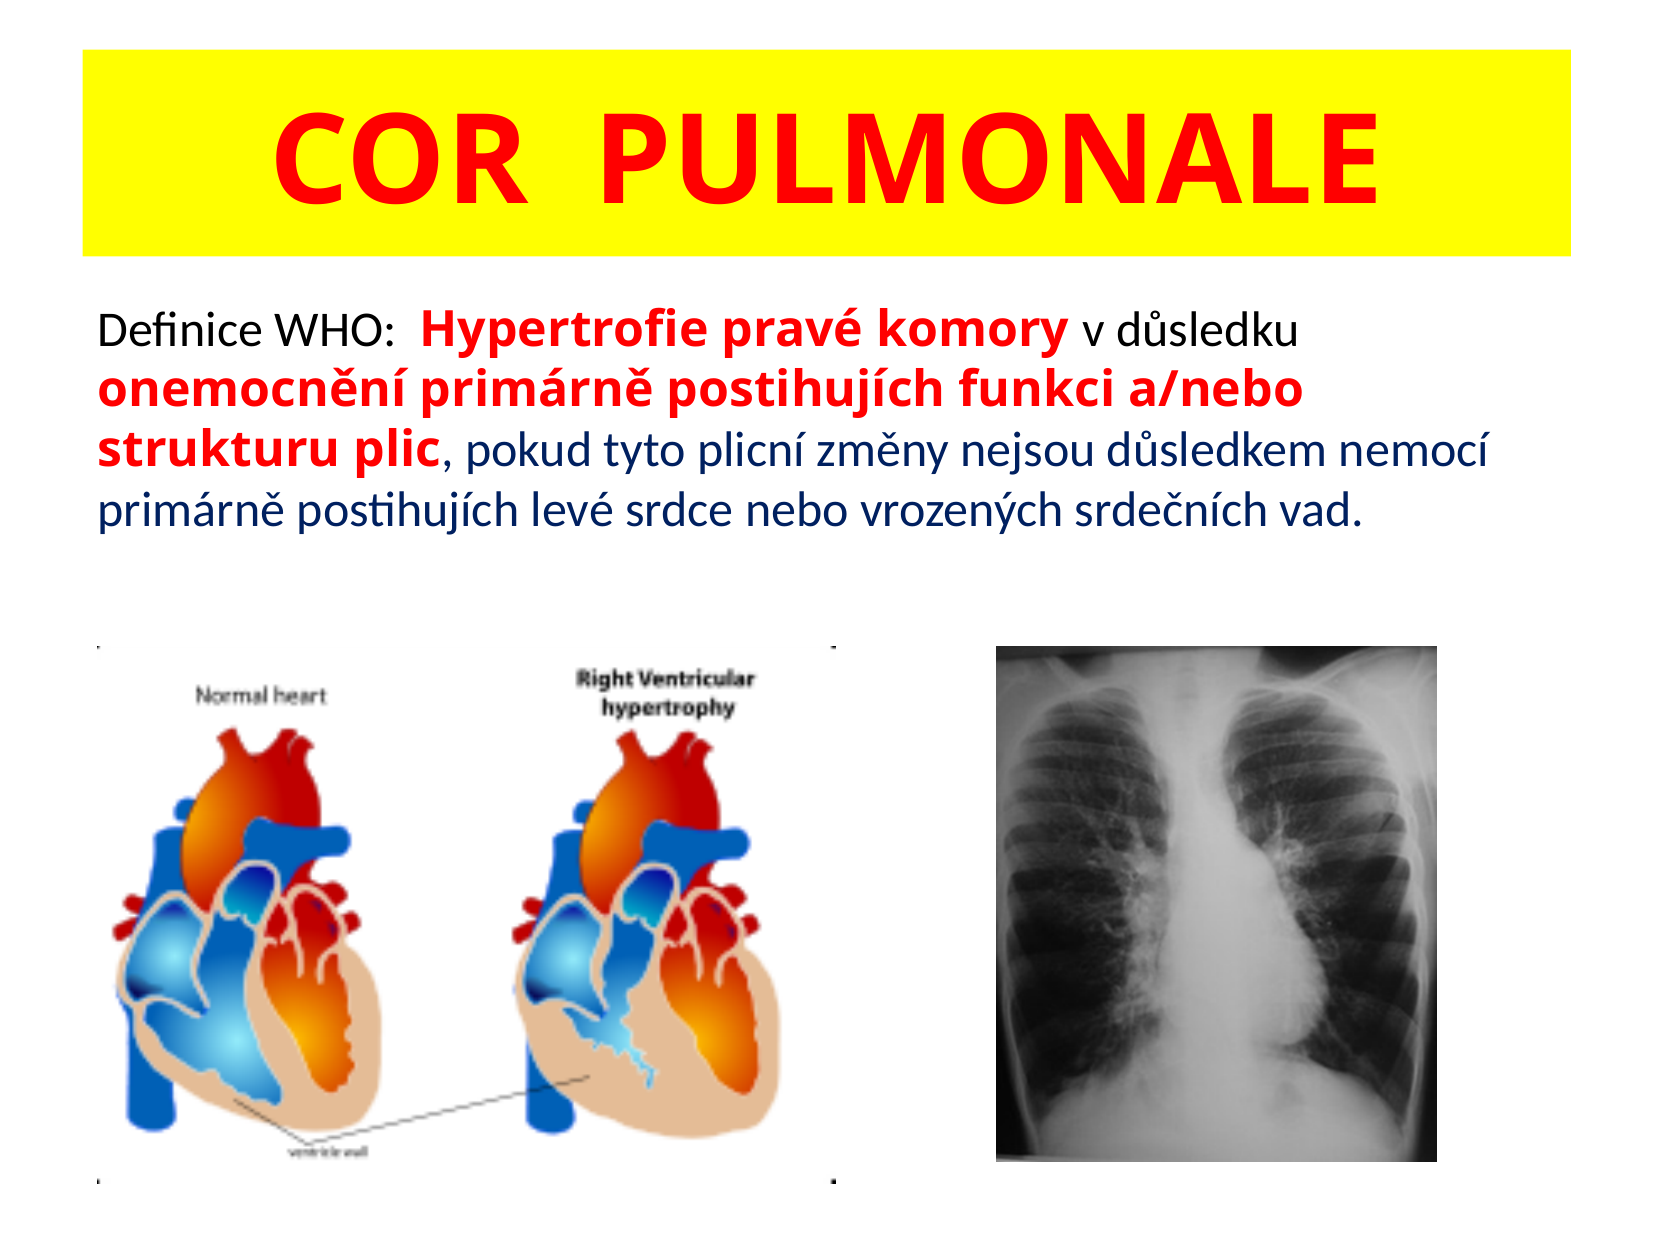

# COR PULMONALE
Definice WHO: Hypertrofie pravé komory v důsledku onemocnění primárně postihujích funkci a/nebo strukturu plic, pokud tyto plicní změny nejsou důsledkem nemocí primárně postihujích levé srdce nebo vrozených srdečních vad.